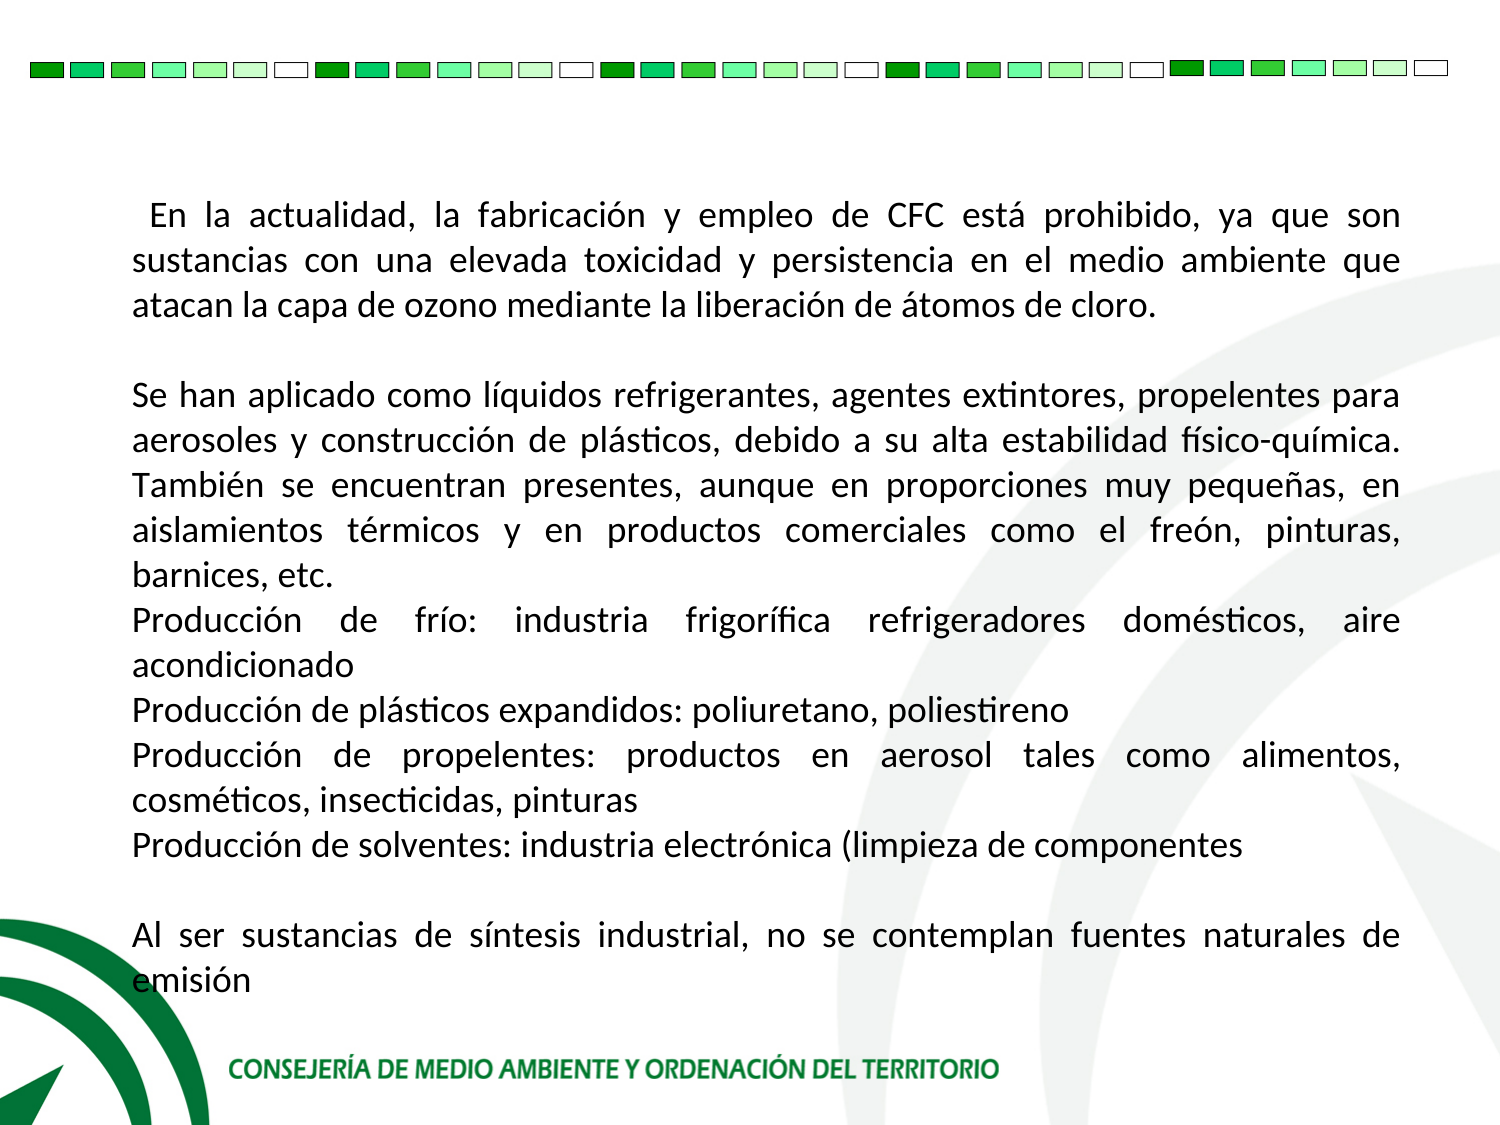

En la actualidad, la fabricación y empleo de CFC está prohibido, ya que son sustancias con una elevada toxicidad y persistencia en el medio ambiente que atacan la capa de ozono mediante la liberación de átomos de cloro.
Se han aplicado como líquidos refrigerantes, agentes extintores, propelentes para aerosoles y construcción de plásticos, debido a su alta estabilidad físico-química. También se encuentran presentes, aunque en proporciones muy pequeñas, en aislamientos térmicos y en productos comerciales como el freón, pinturas, barnices, etc.
Producción de frío: industria frigorífica refrigeradores domésticos, aire acondicionado
Producción de plásticos expandidos: poliuretano, poliestireno
Producción de propelentes: productos en aerosol tales como alimentos, cosméticos, insecticidas, pinturas
Producción de solventes: industria electrónica (limpieza de componentes
Al ser sustancias de síntesis industrial, no se contemplan fuentes naturales de emisión